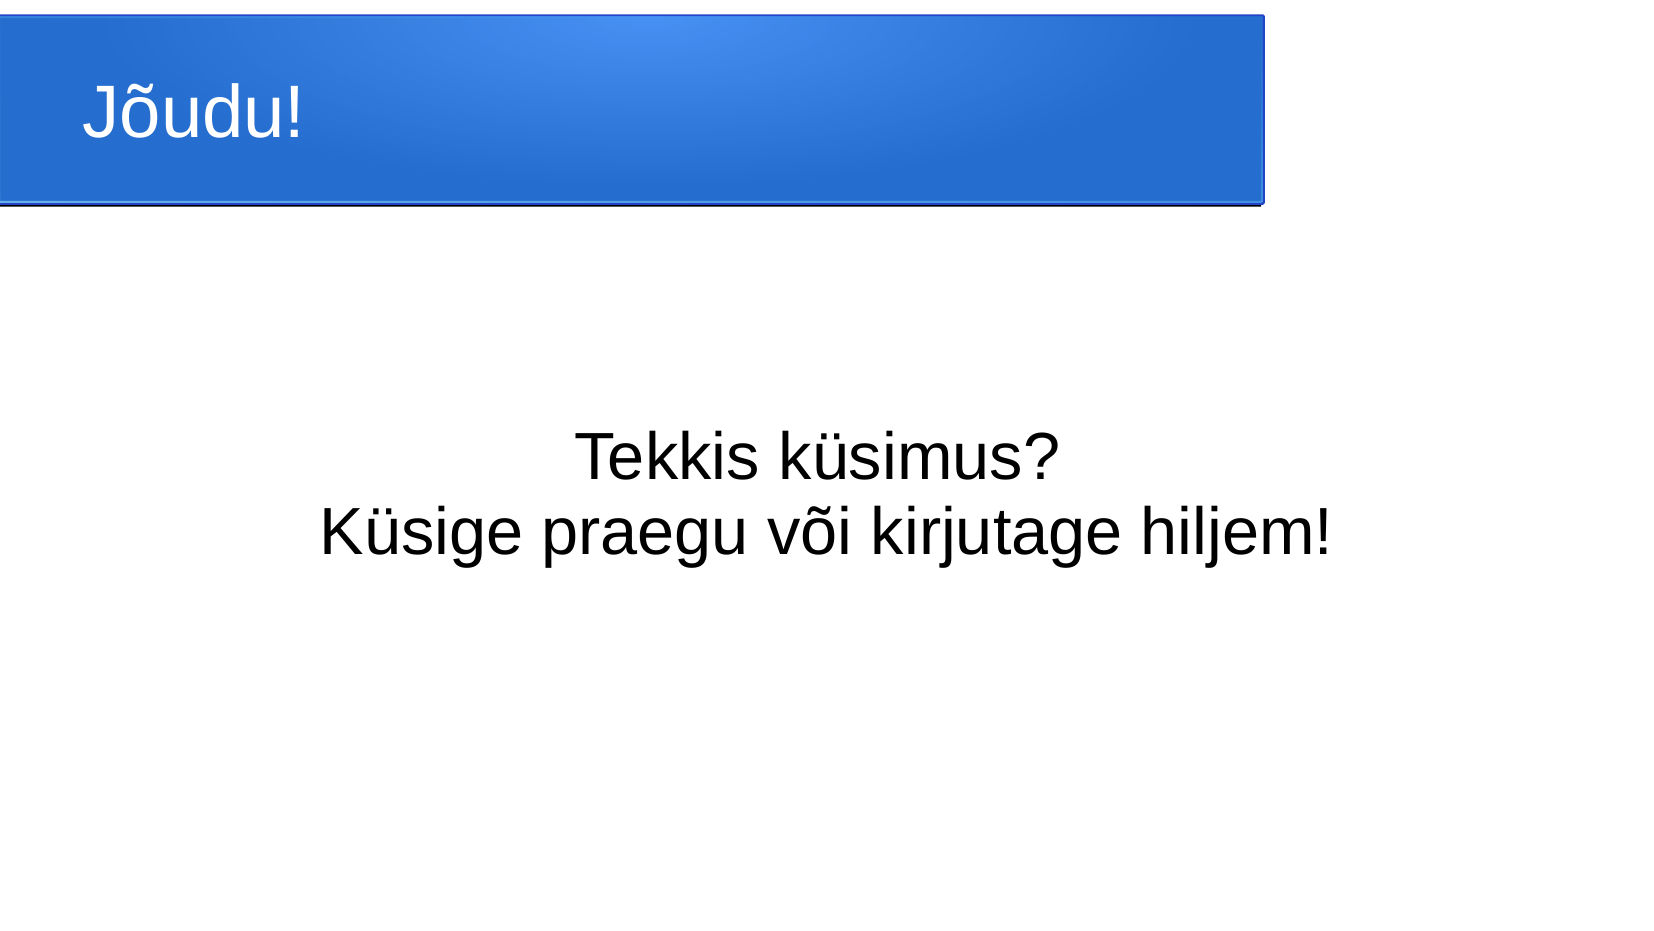

# Jõudu!
Tekkis küsimus?
Küsige praegu või kirjutage hiljem!